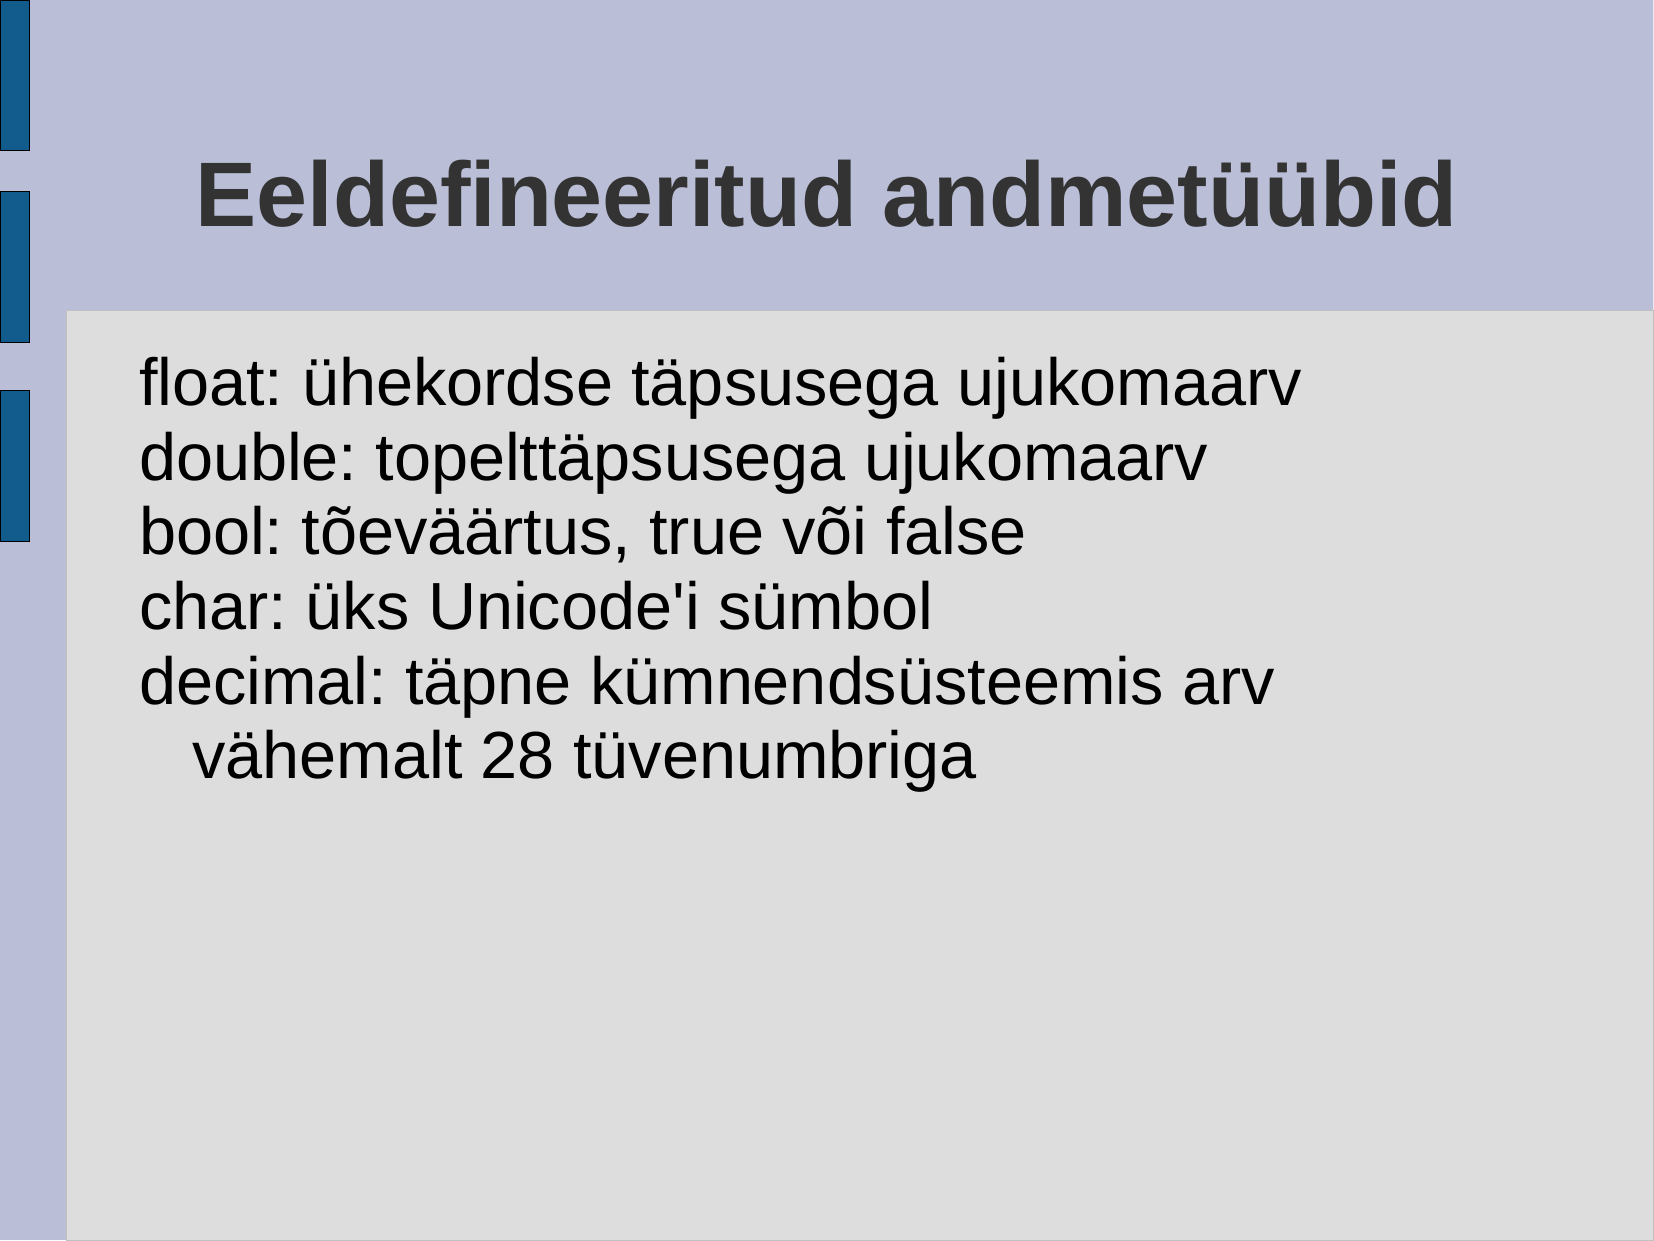

# Eeldefineeritud andmetüübid
float: ühekordse täpsusega ujukomaarv
double: topelttäpsusega ujukomaarv
bool: tõeväärtus, true või false
char: üks Unicode'i sümbol
decimal: täpne kümnendsüsteemis arv vähemalt 28 tüvenumbriga